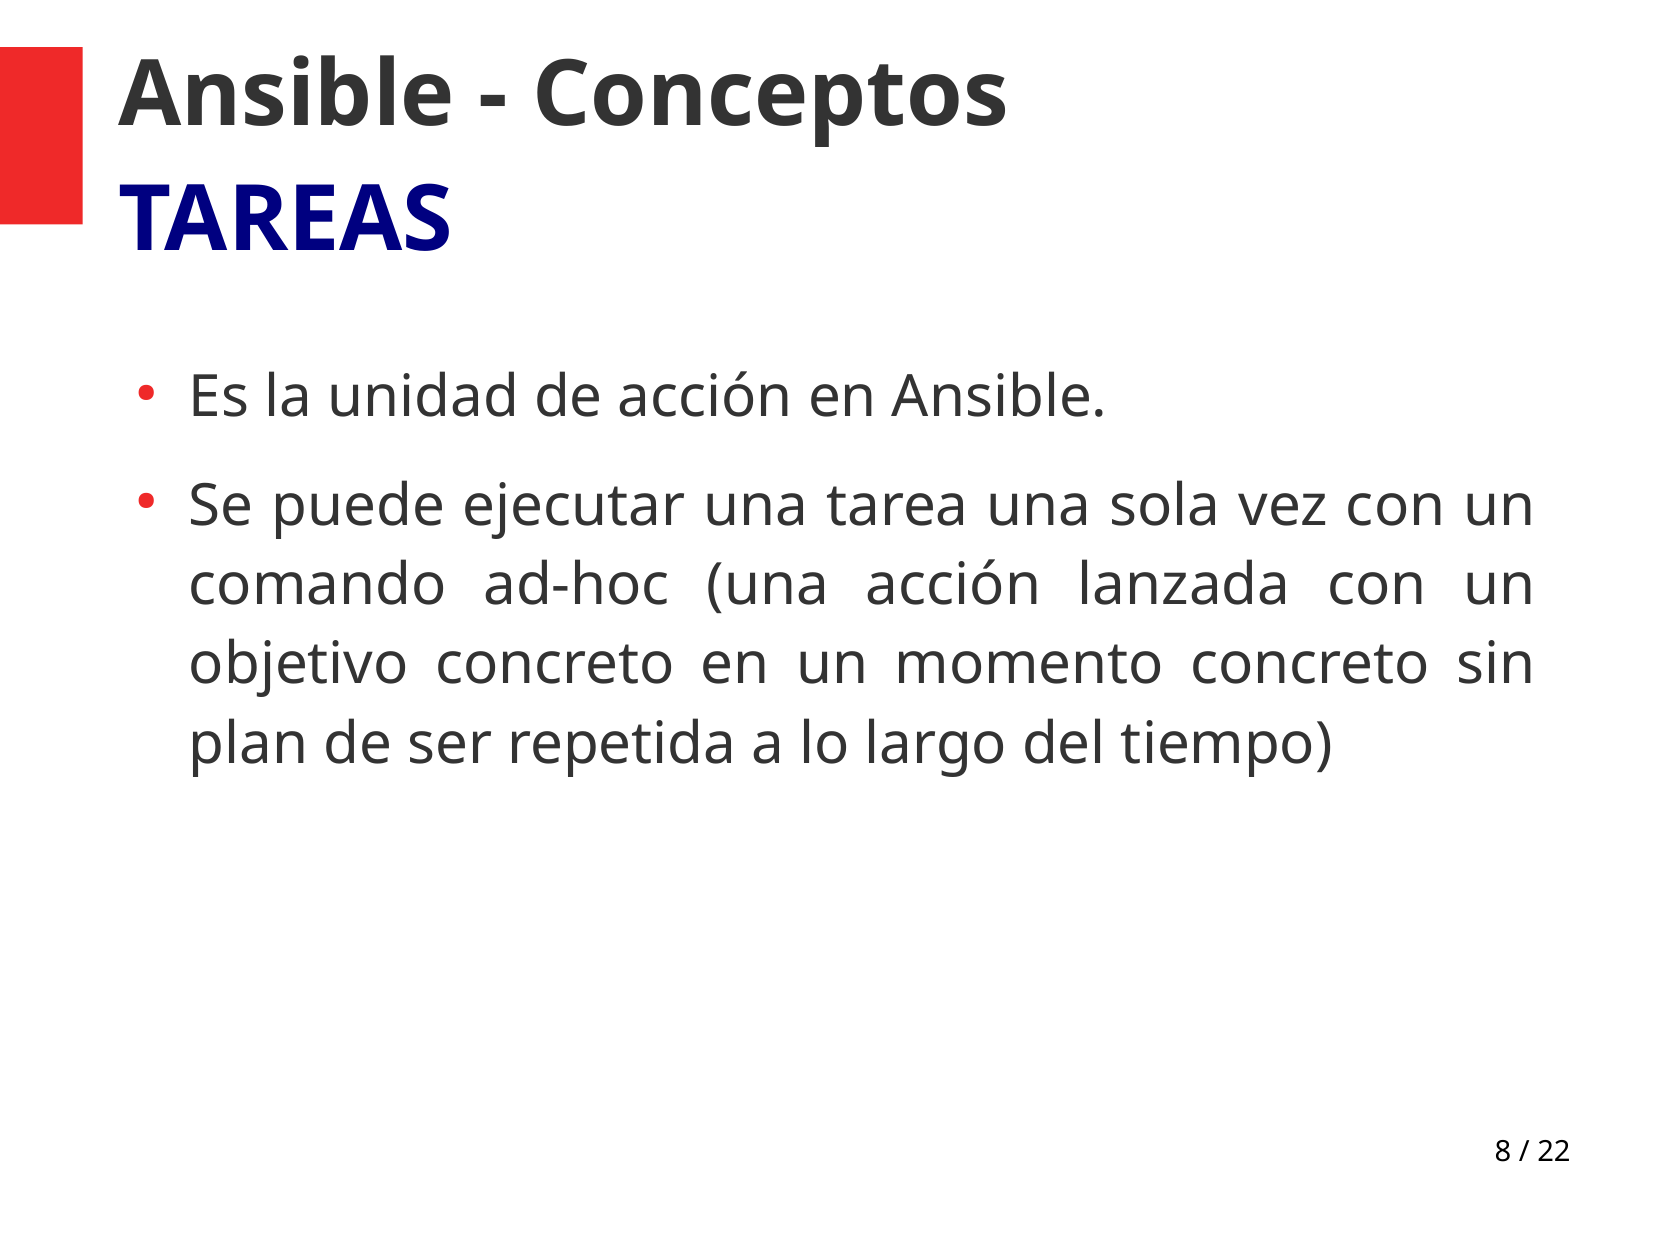

# Ansible - Conceptos TAREAS
Es la unidad de acción en Ansible.
Se puede ejecutar una tarea una sola vez con un comando ad-hoc (una acción lanzada con un objetivo concreto en un momento concreto sin plan de ser repetida a lo largo del tiempo)
8